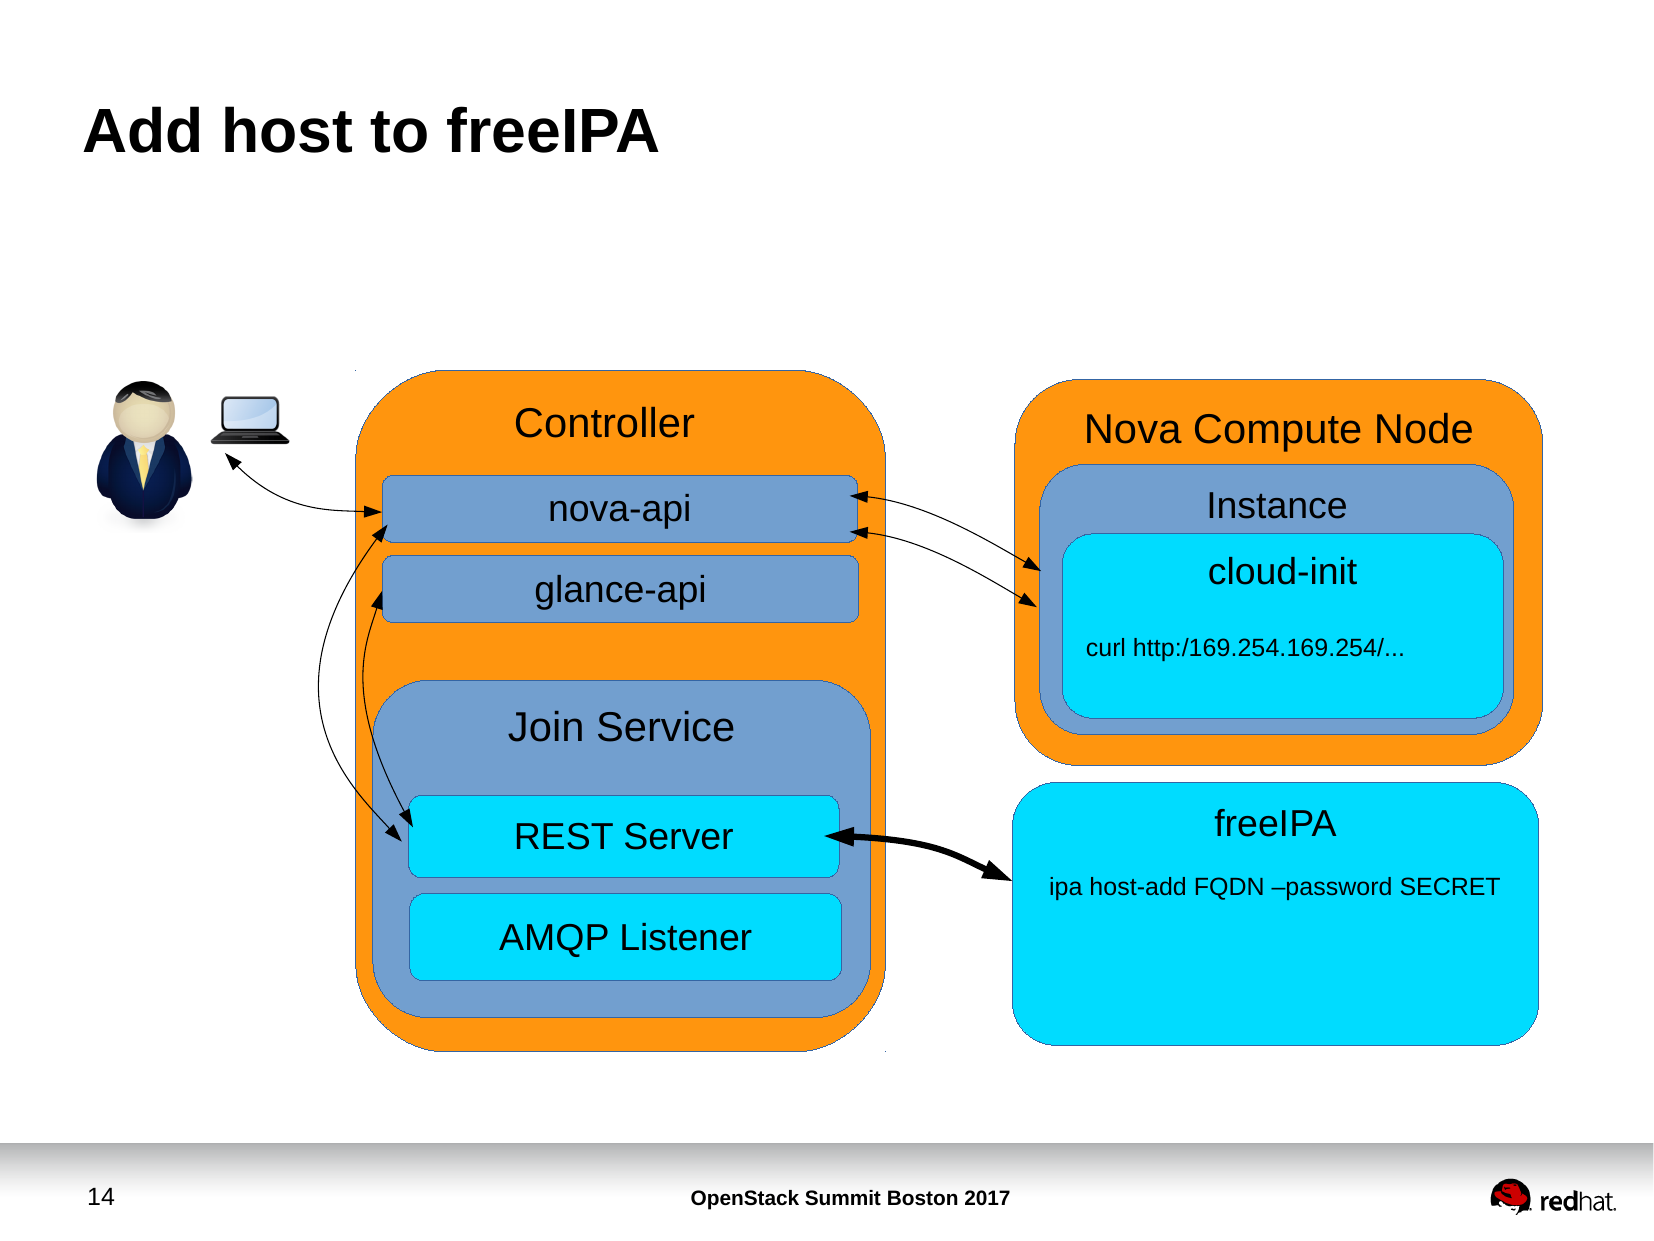

# Add host to freeIPA
Controller
Nova Compute Node
Instance
nova-api
cloud-init
curl http:/169.254.169.254/...
glance-api
Join Service
freeIPA
ipa host-add FQDN –password SECRET
REST Server
AMQP Listener